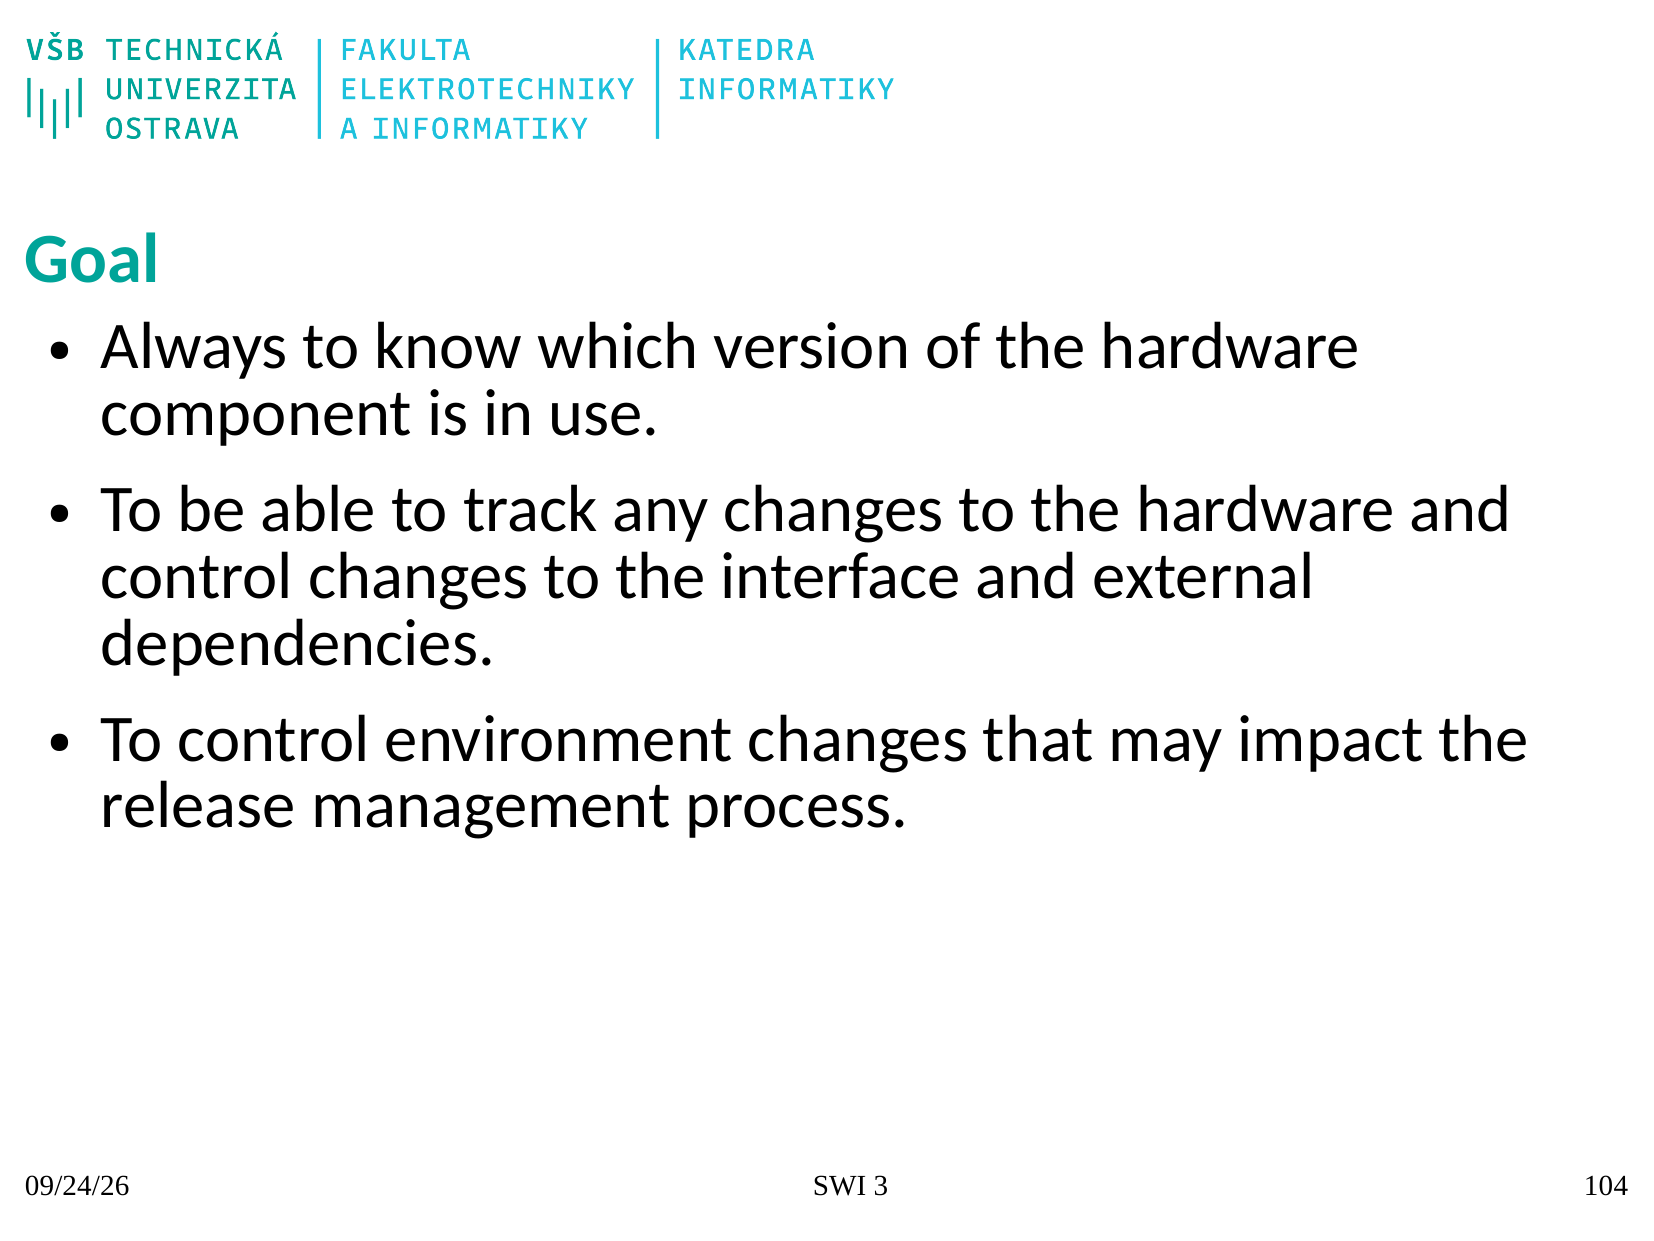

# Goal
Always to know which version of the hardware component is in use.
To be able to track any changes to the hardware and control changes to the interface and external dependencies.
To control environment changes that may impact the release management process.
SWI 3
104